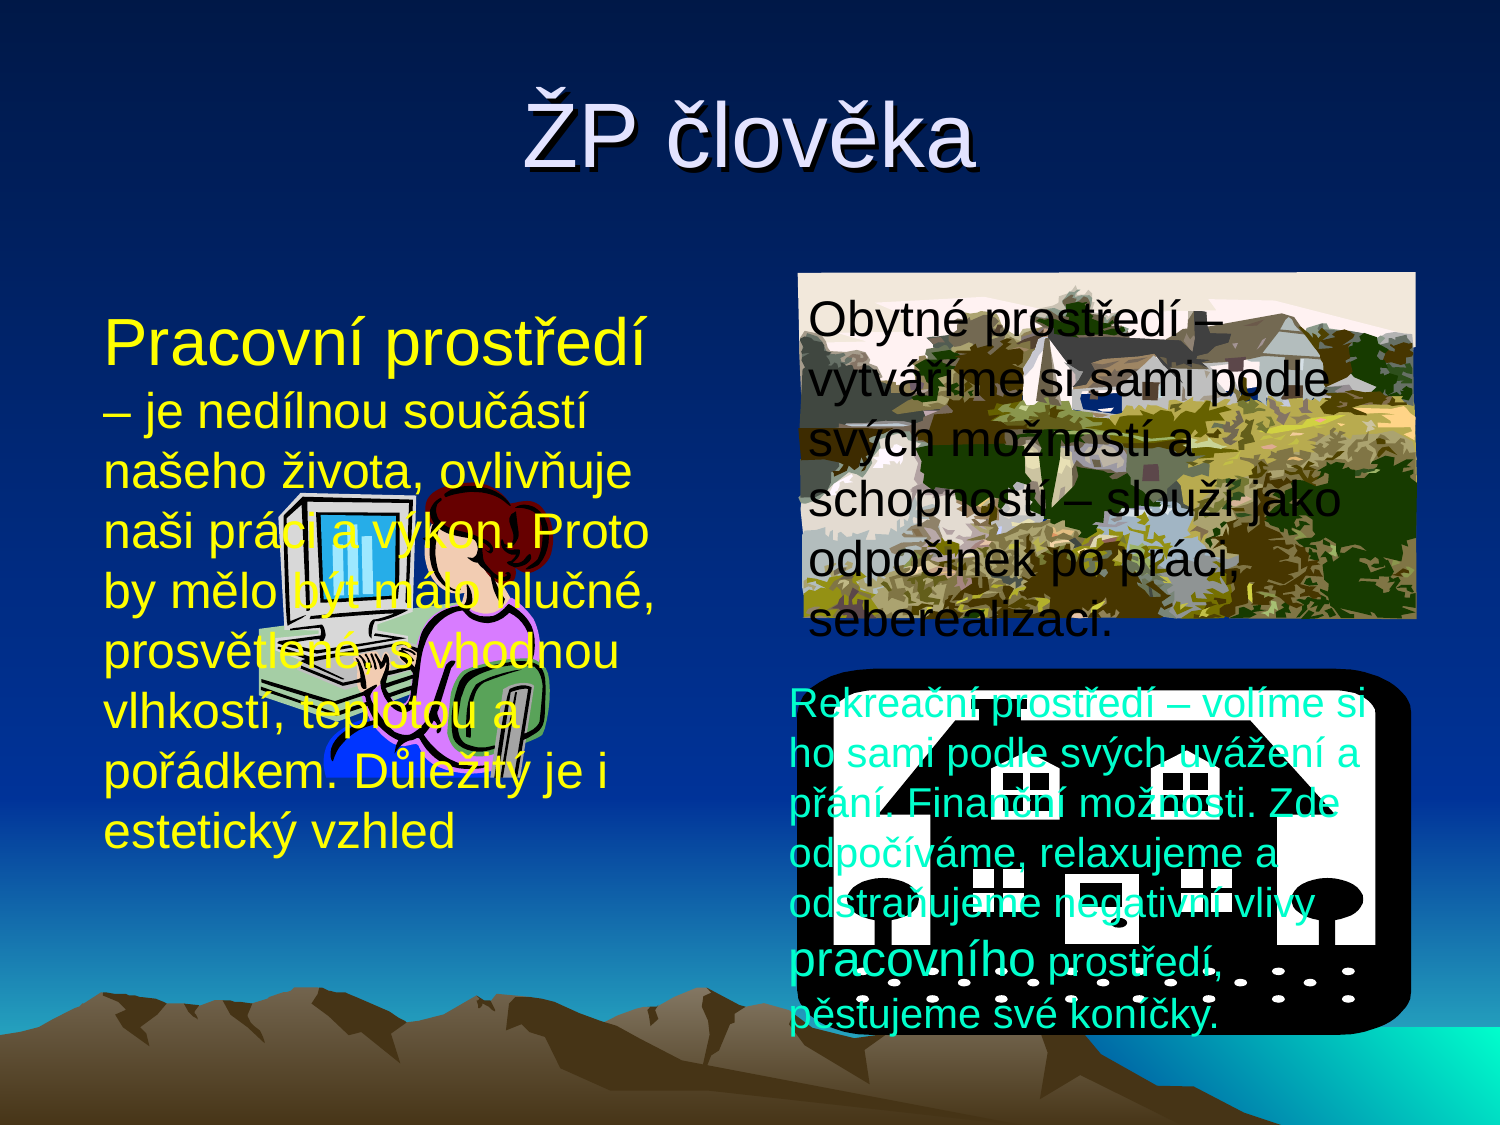

# ŽP člověka
Obytné prostředí – vytváříme si sami podle svých možností a schopností – slouží jako odpočinek po práci, seberealizaci.
Pracovní prostředí – je nedílnou součástí našeho života, ovlivňuje naši práci a výkon. Proto by mělo být málo hlučné, prosvětlené, s vhodnou vlhkostí, teplotou a pořádkem. Důležitý je i estetický vzhled
Rekreační prostředí – volíme si ho sami podle svých uvážení a přání. Finanční možnosti. Zde odpočíváme, relaxujeme a odstraňujeme negativní vlivy pracovního prostředí, pěstujeme své koníčky.